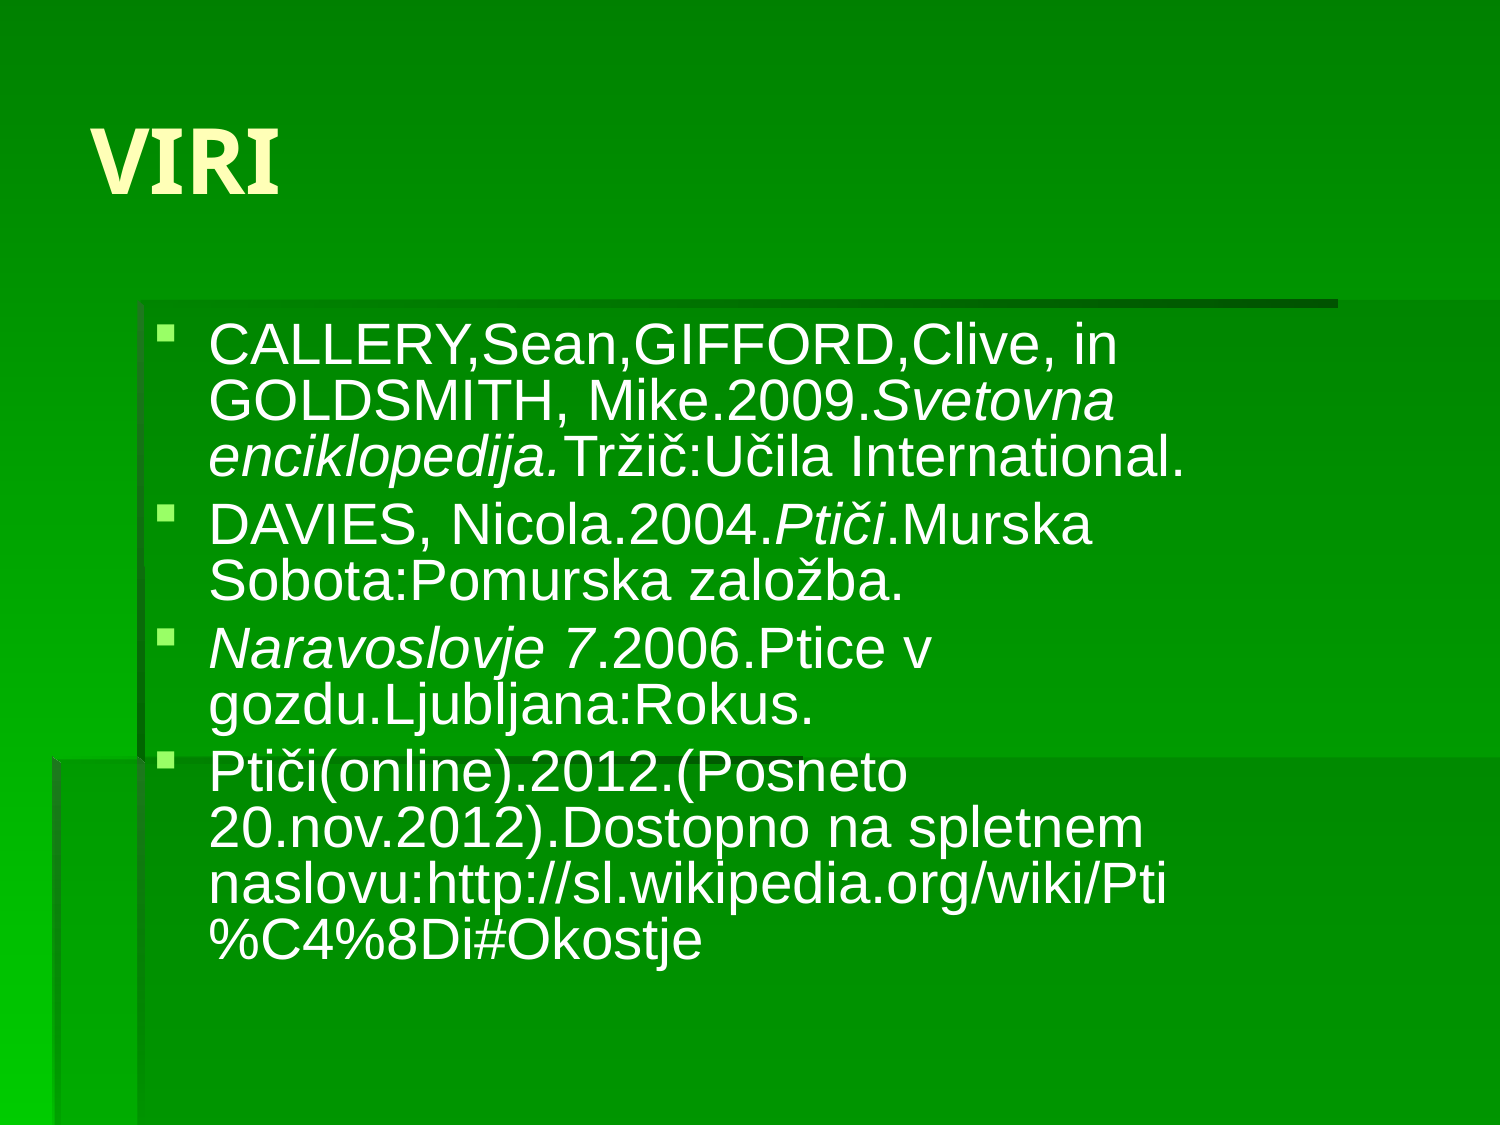

# VIRI
CALLERY,Sean,GIFFORD,Clive, in GOLDSMITH, Mike.2009.Svetovna enciklopedija.Tržič:Učila International.
DAVIES, Nicola.2004.Ptiči.Murska Sobota:Pomurska založba.
Naravoslovje 7.2006.Ptice v gozdu.Ljubljana:Rokus.
Ptiči(online).2012.(Posneto 20.nov.2012).Dostopno na spletnem naslovu:http://sl.wikipedia.org/wiki/Pti%C4%8Di#Okostje